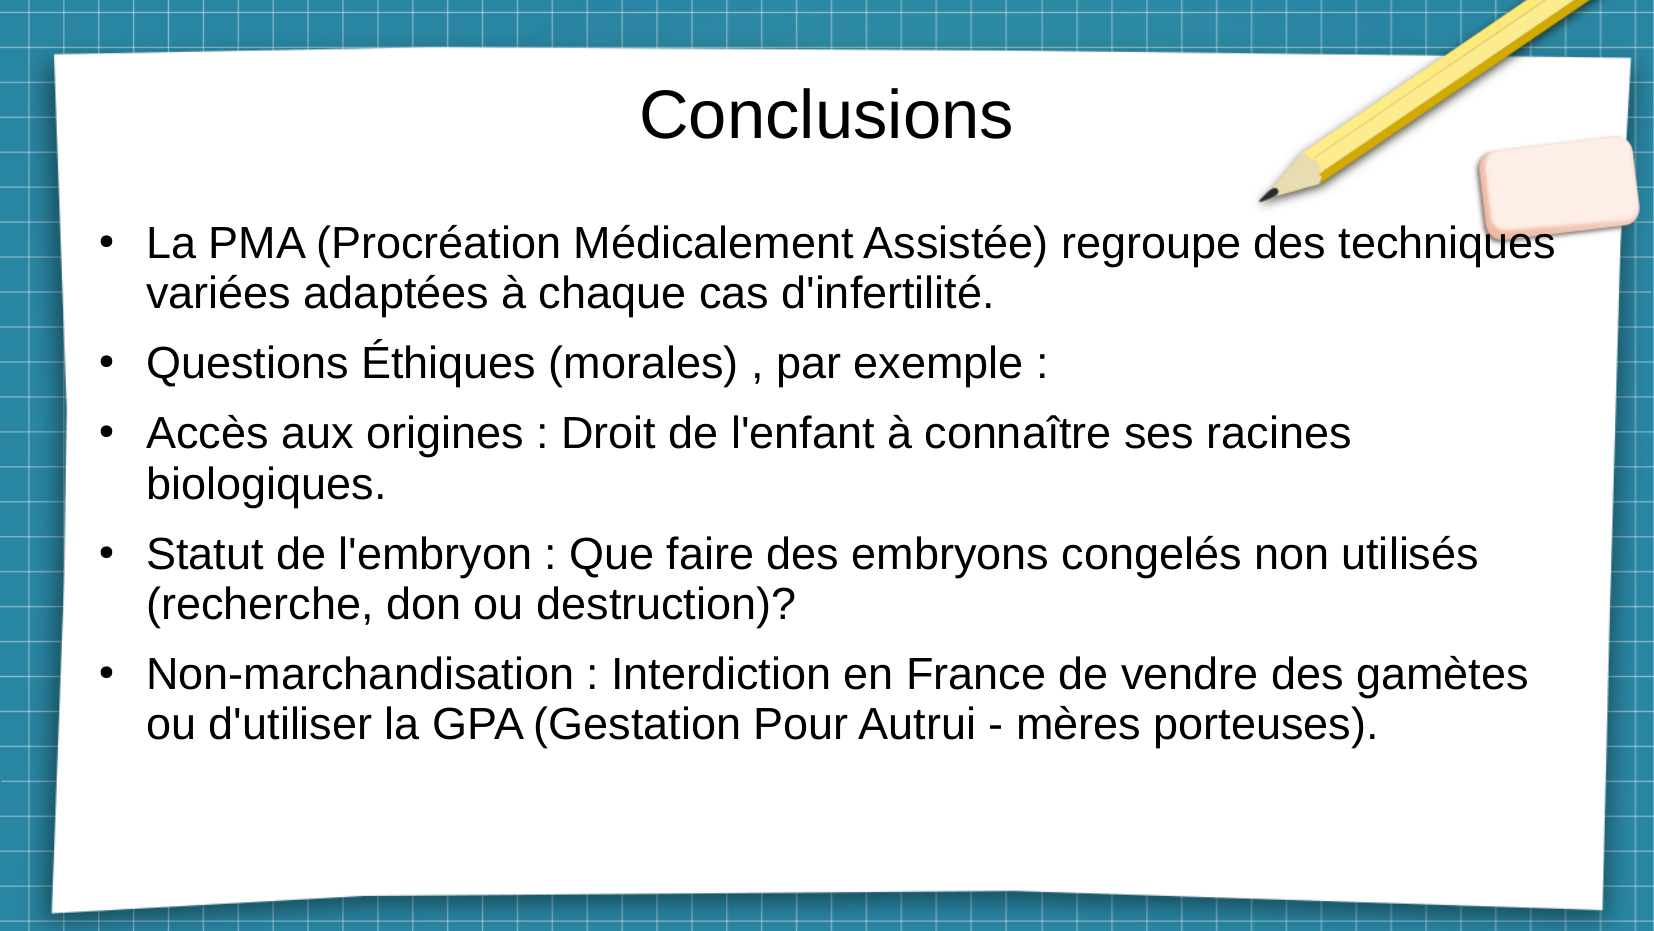

# Conclusions
La PMA (Procréation Médicalement Assistée) regroupe des techniques variées adaptées à chaque cas d'infertilité.
Questions Éthiques (morales) , par exemple :
Accès aux origines : Droit de l'enfant à connaître ses racines biologiques.
Statut de l'embryon : Que faire des embryons congelés non utilisés (recherche, don ou destruction)?
Non-marchandisation : Interdiction en France de vendre des gamètes ou d'utiliser la GPA (Gestation Pour Autrui - mères porteuses).